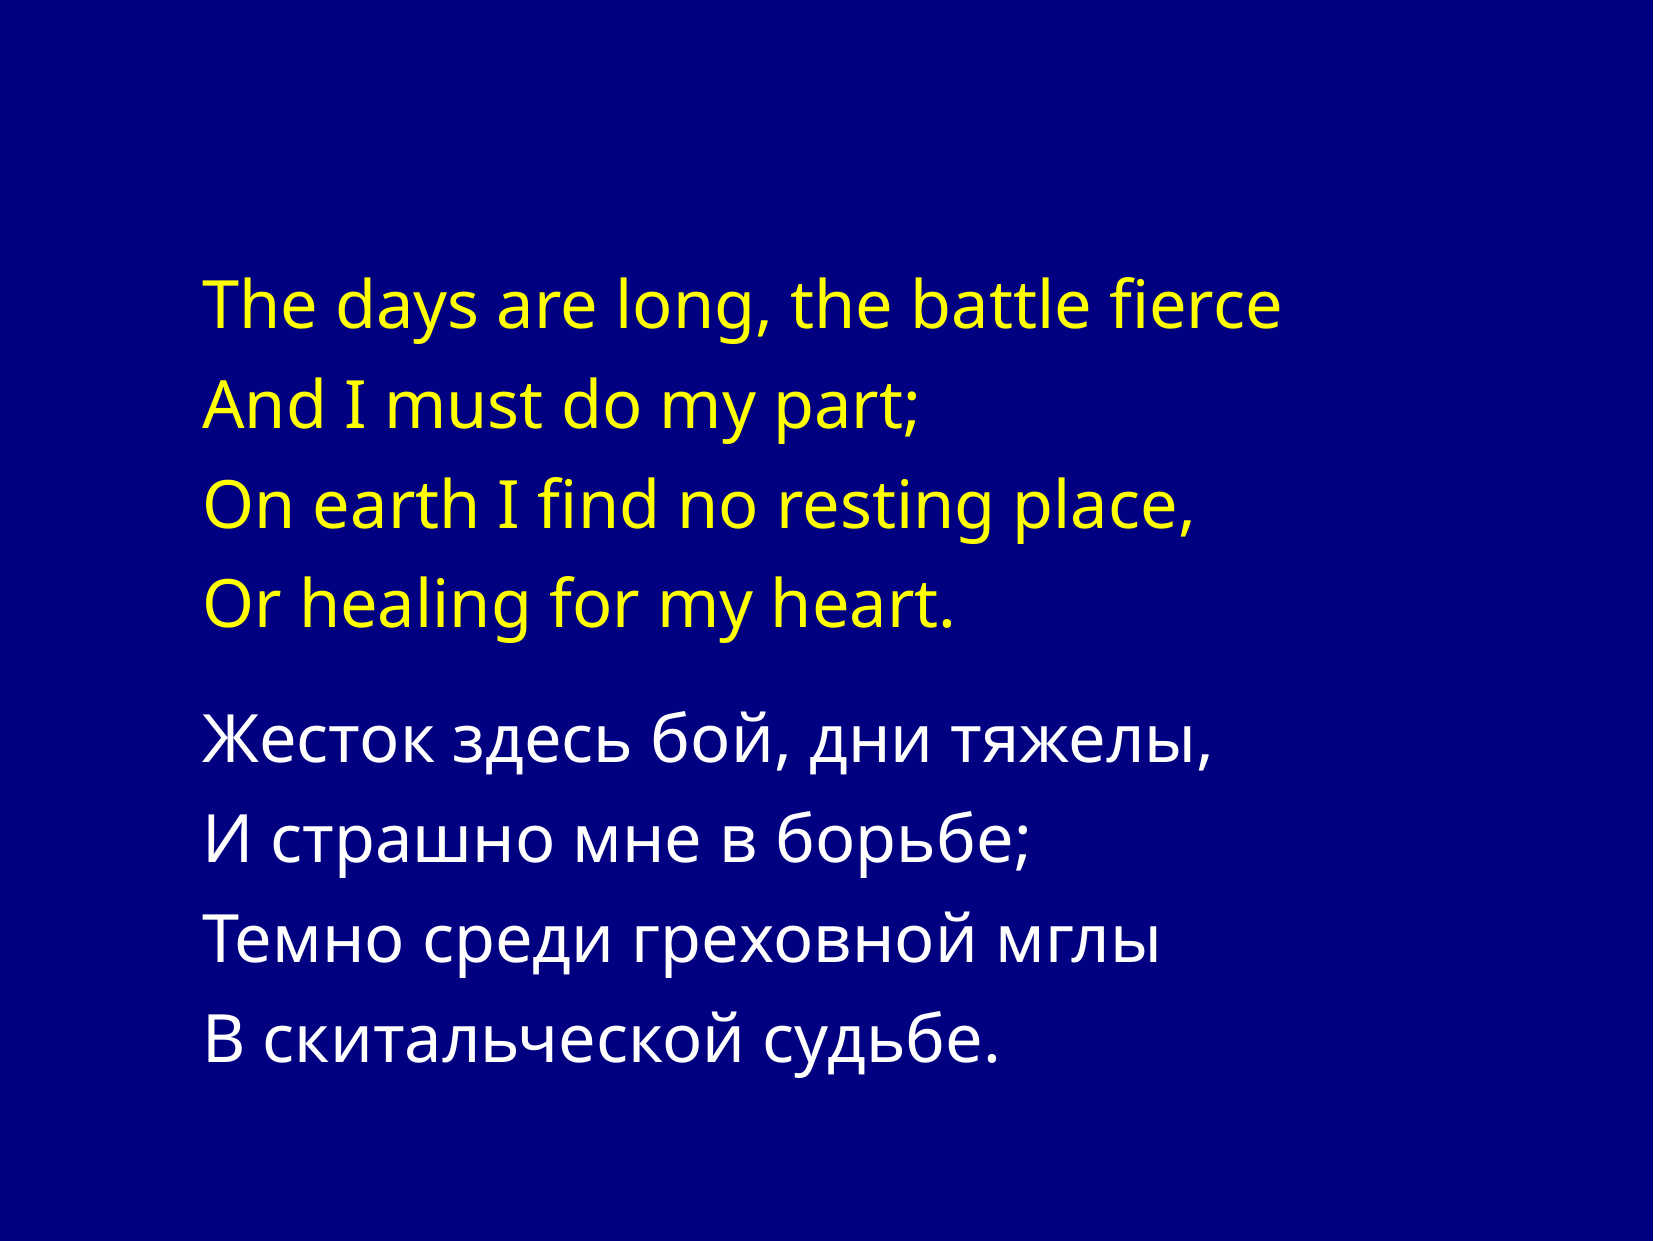

The days are long, the battle fierce
	And I must do my part;
	On earth I find no resting place,
	Or healing for my heart.
	Жесток здесь бой, дни тяжелы,
	И страшно мне в борьбе;
	Темно среди греховной мглы
	В скитальческой судьбе.